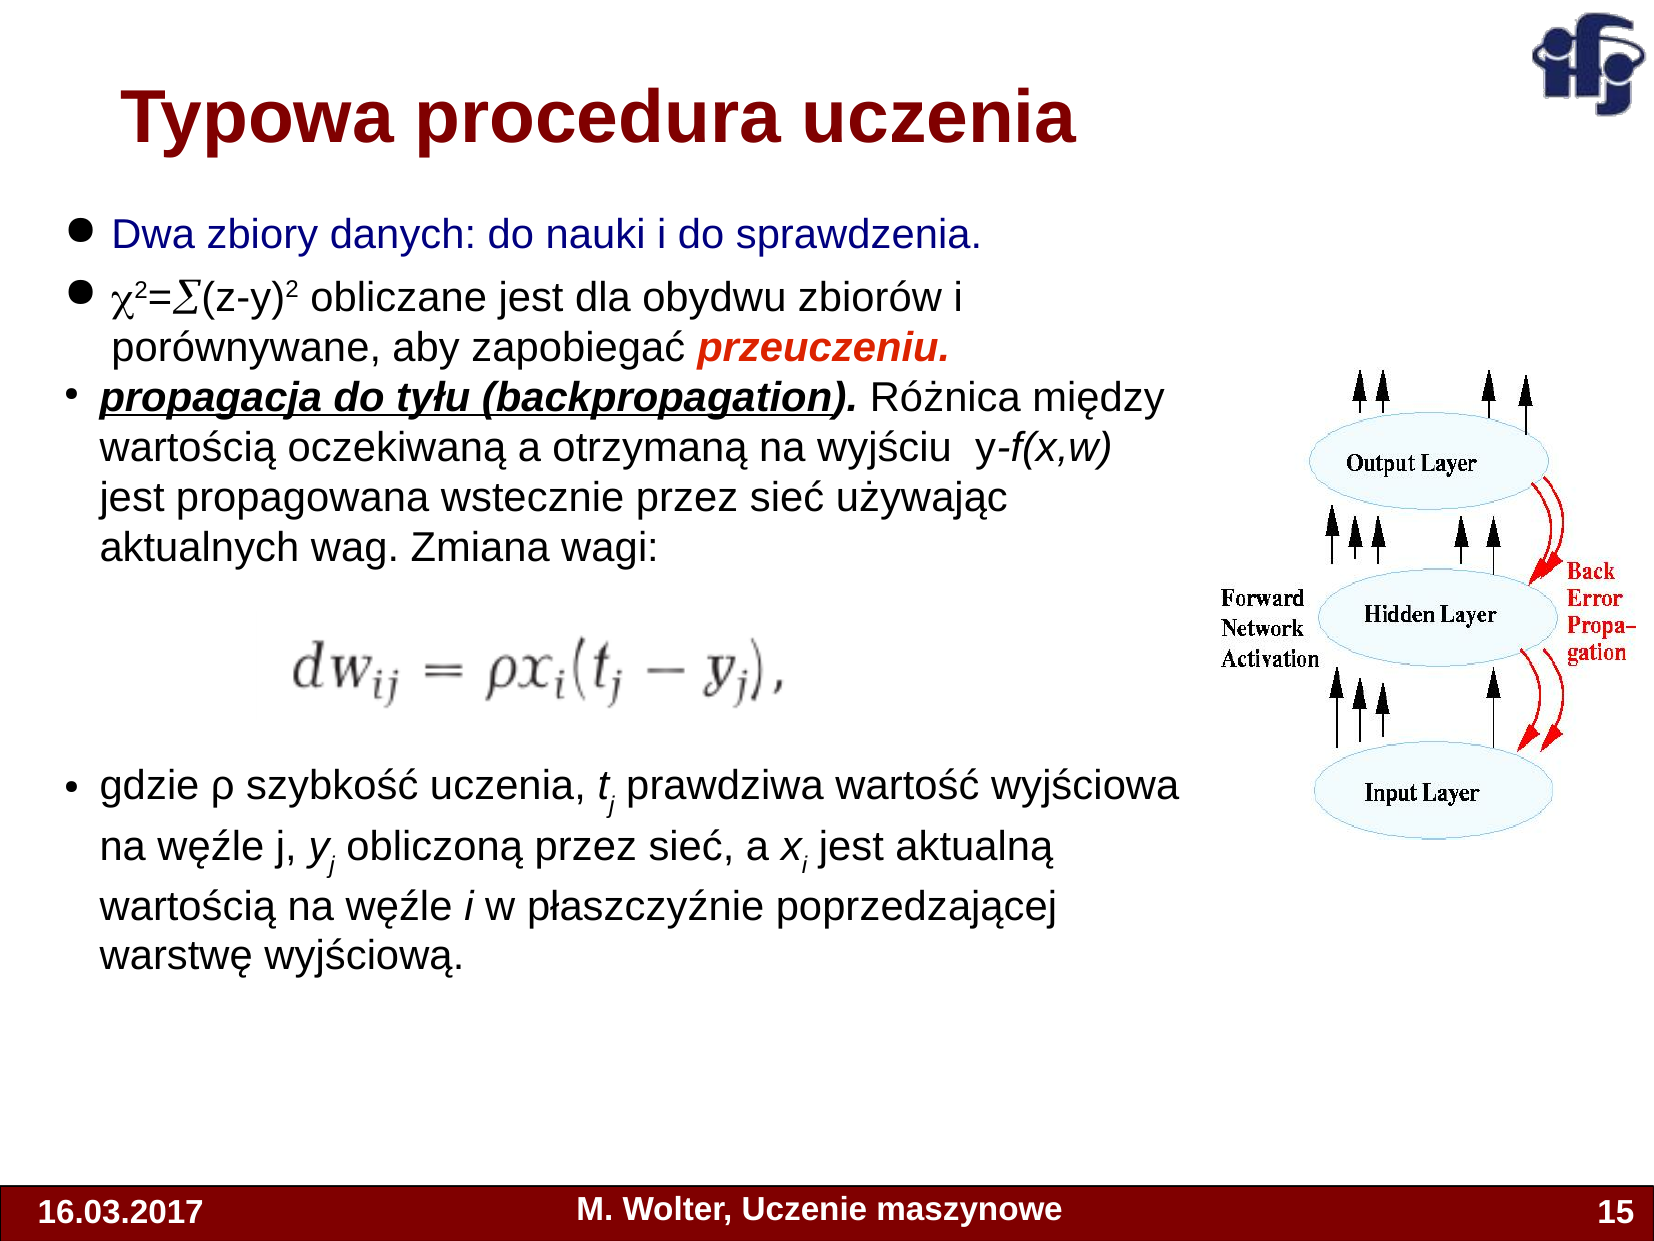

# Typowa procedura uczenia
Dwa zbiory danych: do nauki i do sprawdzenia.
2=å(z-y)2 obliczane jest dla obydwu zbiorów i porównywane, aby zapobiegać przeuczeniu.
propagacja do tyłu (backpropagation). Różnica między wartością oczekiwaną a otrzymaną na wyjściu y-f(x,w) jest propagowana wstecznie przez sieć używając aktualnych wag. Zmiana wagi:
gdzie ρ szybkość uczenia, tj prawdziwa wartość wyjściowa na węźle j, yj obliczoną przez sieć, a xi jest aktualną wartością na węźle i w płaszczyźnie poprzedzającej warstwę wyjściową.
22 kwietnia 2009
Marcin Wolter, Sieci Neuronowe